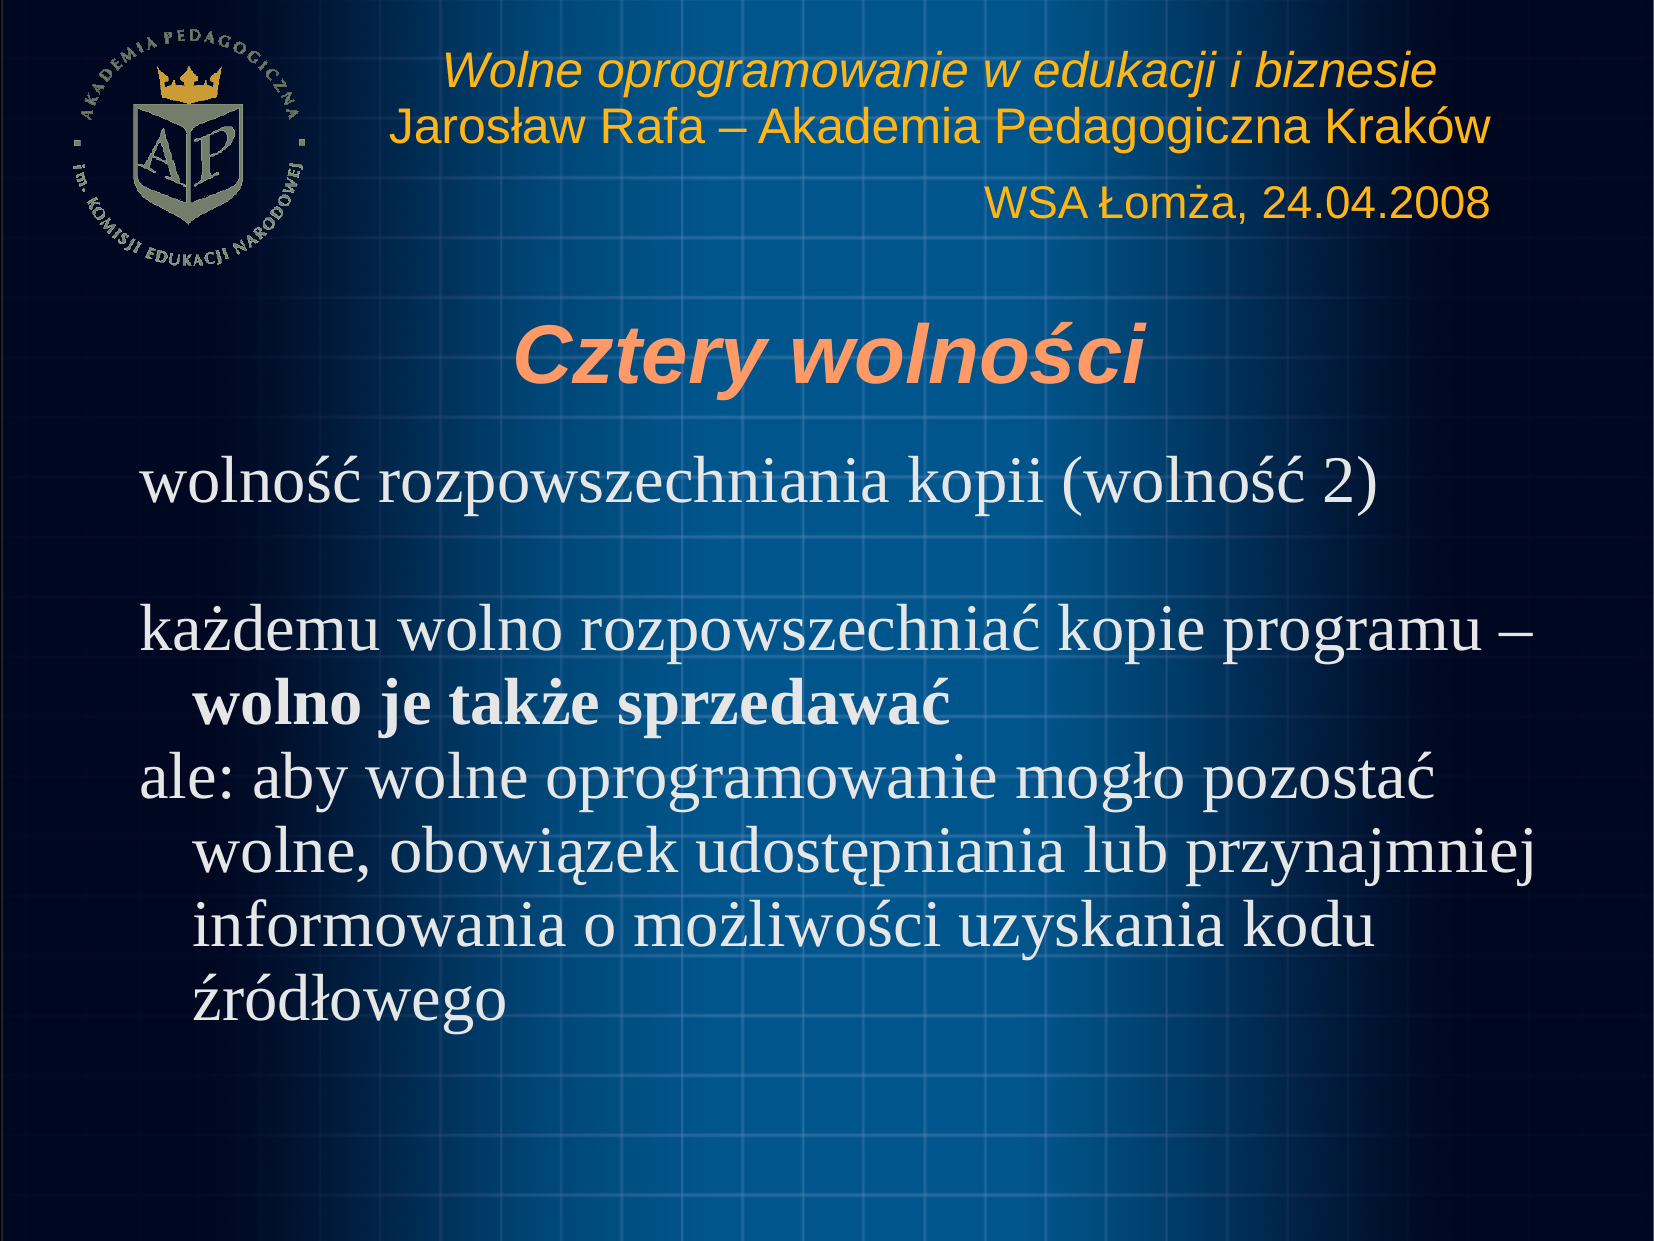

# Cztery wolności
wolność rozpowszechniania kopii (wolność 2)
każdemu wolno rozpowszechniać kopie programu – wolno je także sprzedawać
ale: aby wolne oprogramowanie mogło pozostać wolne, obowiązek udostępniania lub przynajmniej informowania o możliwości uzyskania kodu źródłowego